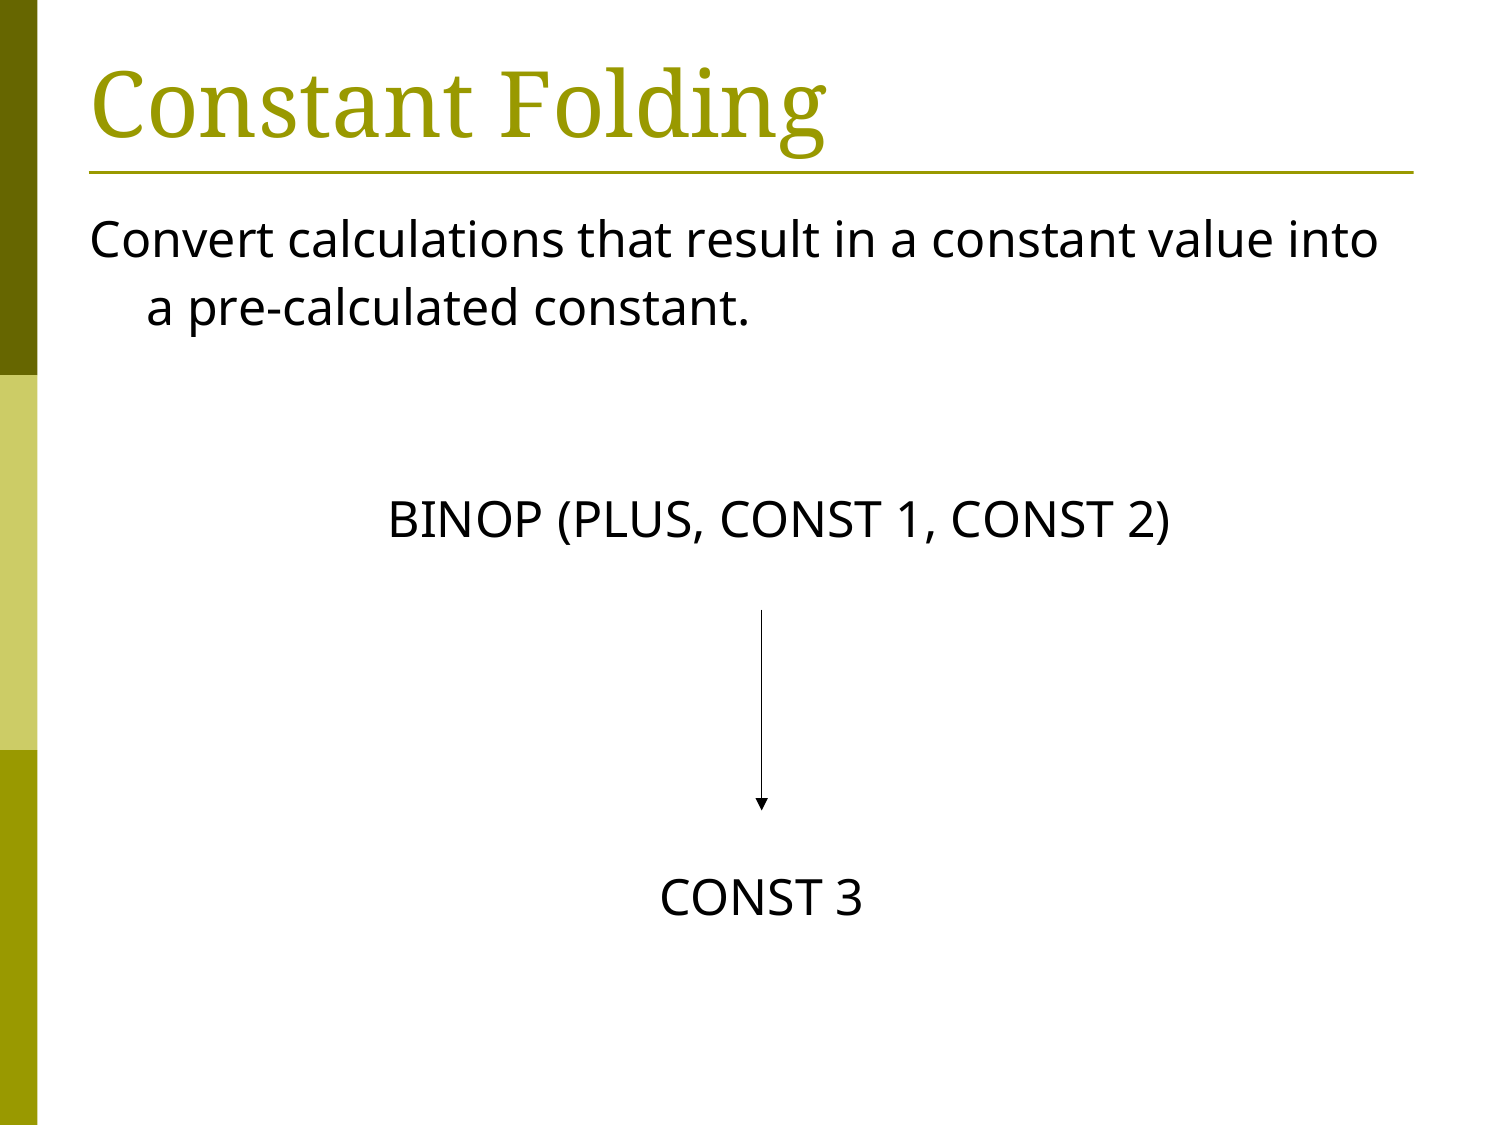

# Constant Folding
Convert calculations that result in a constant value into a pre-calculated constant.
BINOP (PLUS, CONST 1, CONST 2)
CONST 3